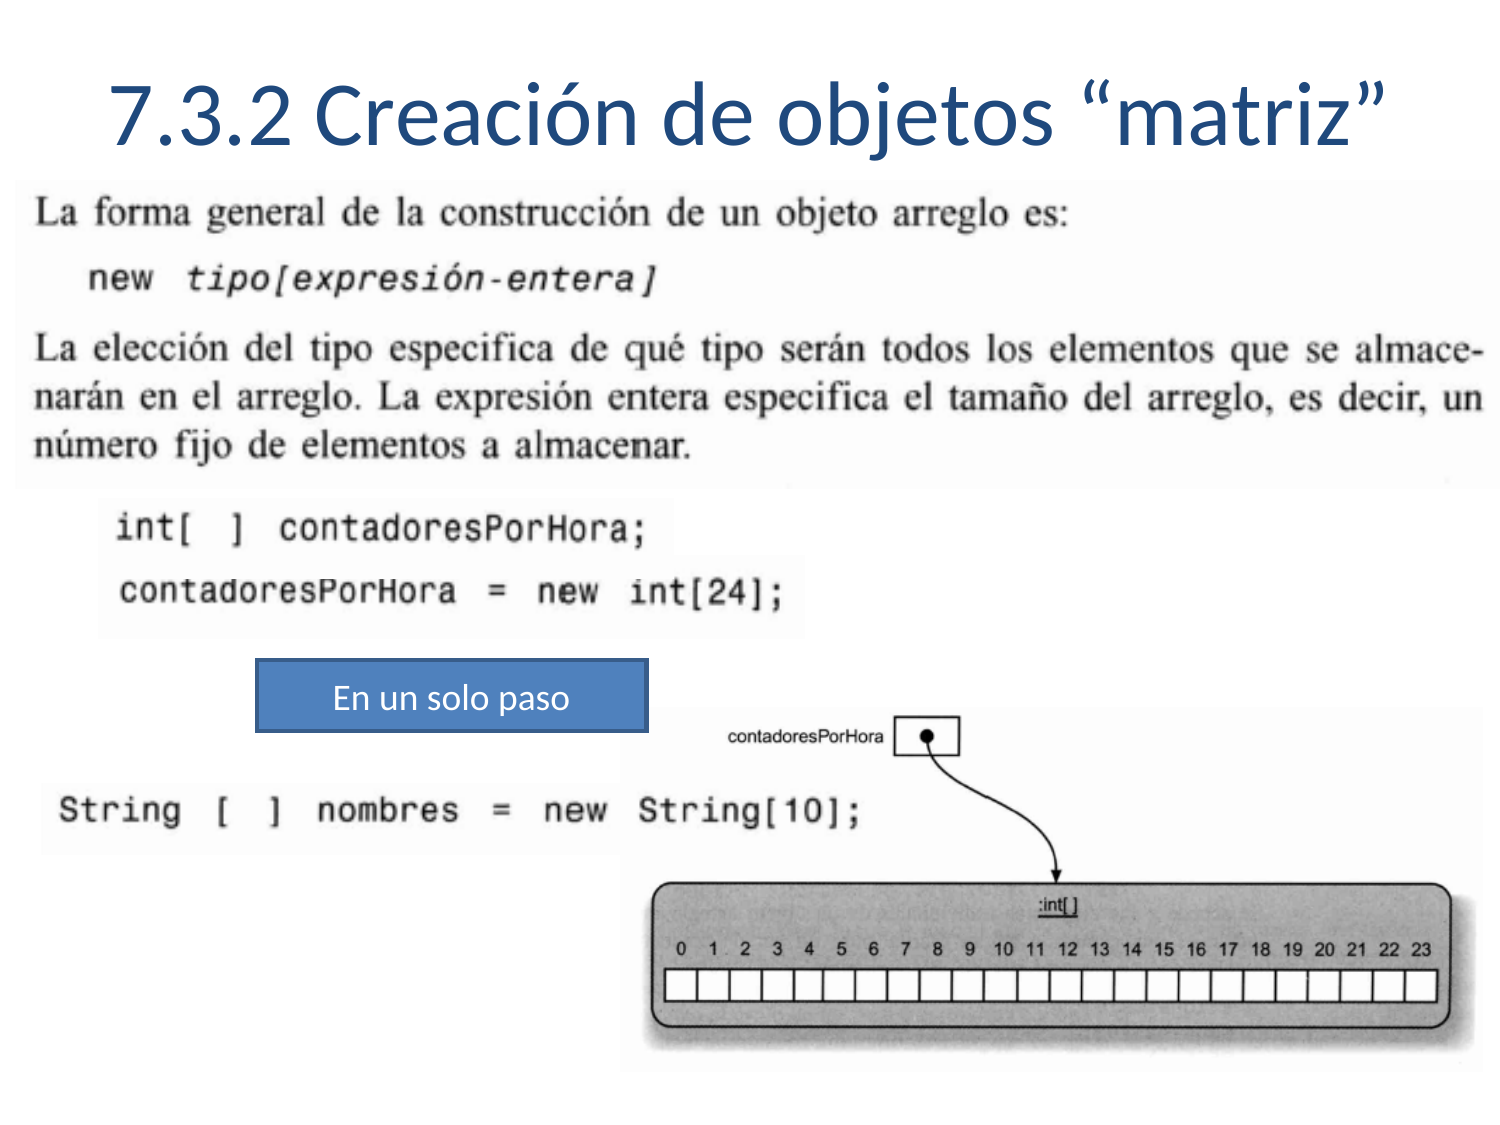

# 7.3.2 Creación de objetos “matriz”
En un solo paso